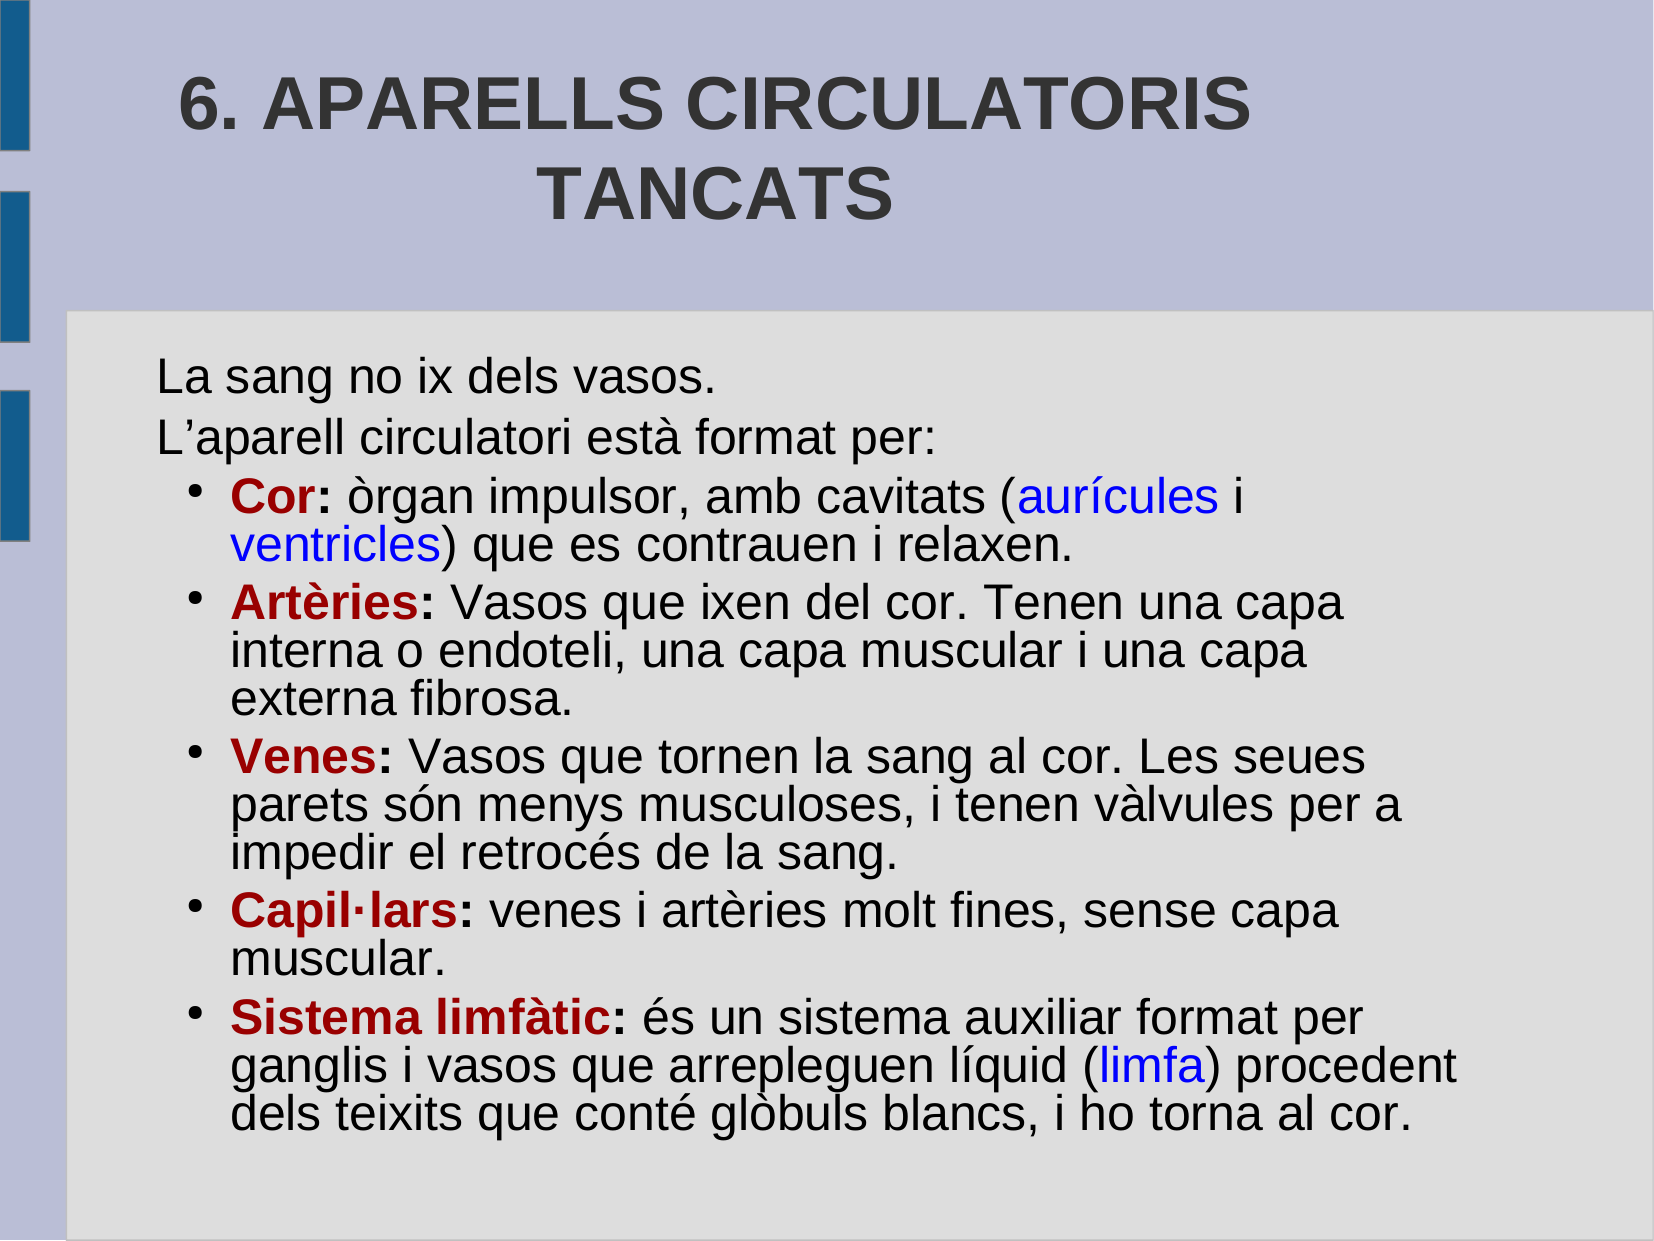

6. APARELLS CIRCULATORIS TANCATS
La sang no ix dels vasos.
L’aparell circulatori està format per:
Cor: òrgan impulsor, amb cavitats (aurícules i ventricles) que es contrauen i relaxen.
Artèries: Vasos que ixen del cor. Tenen una capa interna o endoteli, una capa muscular i una capa externa fibrosa.
Venes: Vasos que tornen la sang al cor. Les seues parets són menys musculoses, i tenen vàlvules per a impedir el retrocés de la sang.
Capil·lars: venes i artèries molt fines, sense capa muscular.
Sistema limfàtic: és un sistema auxiliar format per ganglis i vasos que arrepleguen líquid (limfa) procedent dels teixits que conté glòbuls blancs, i ho torna al cor.